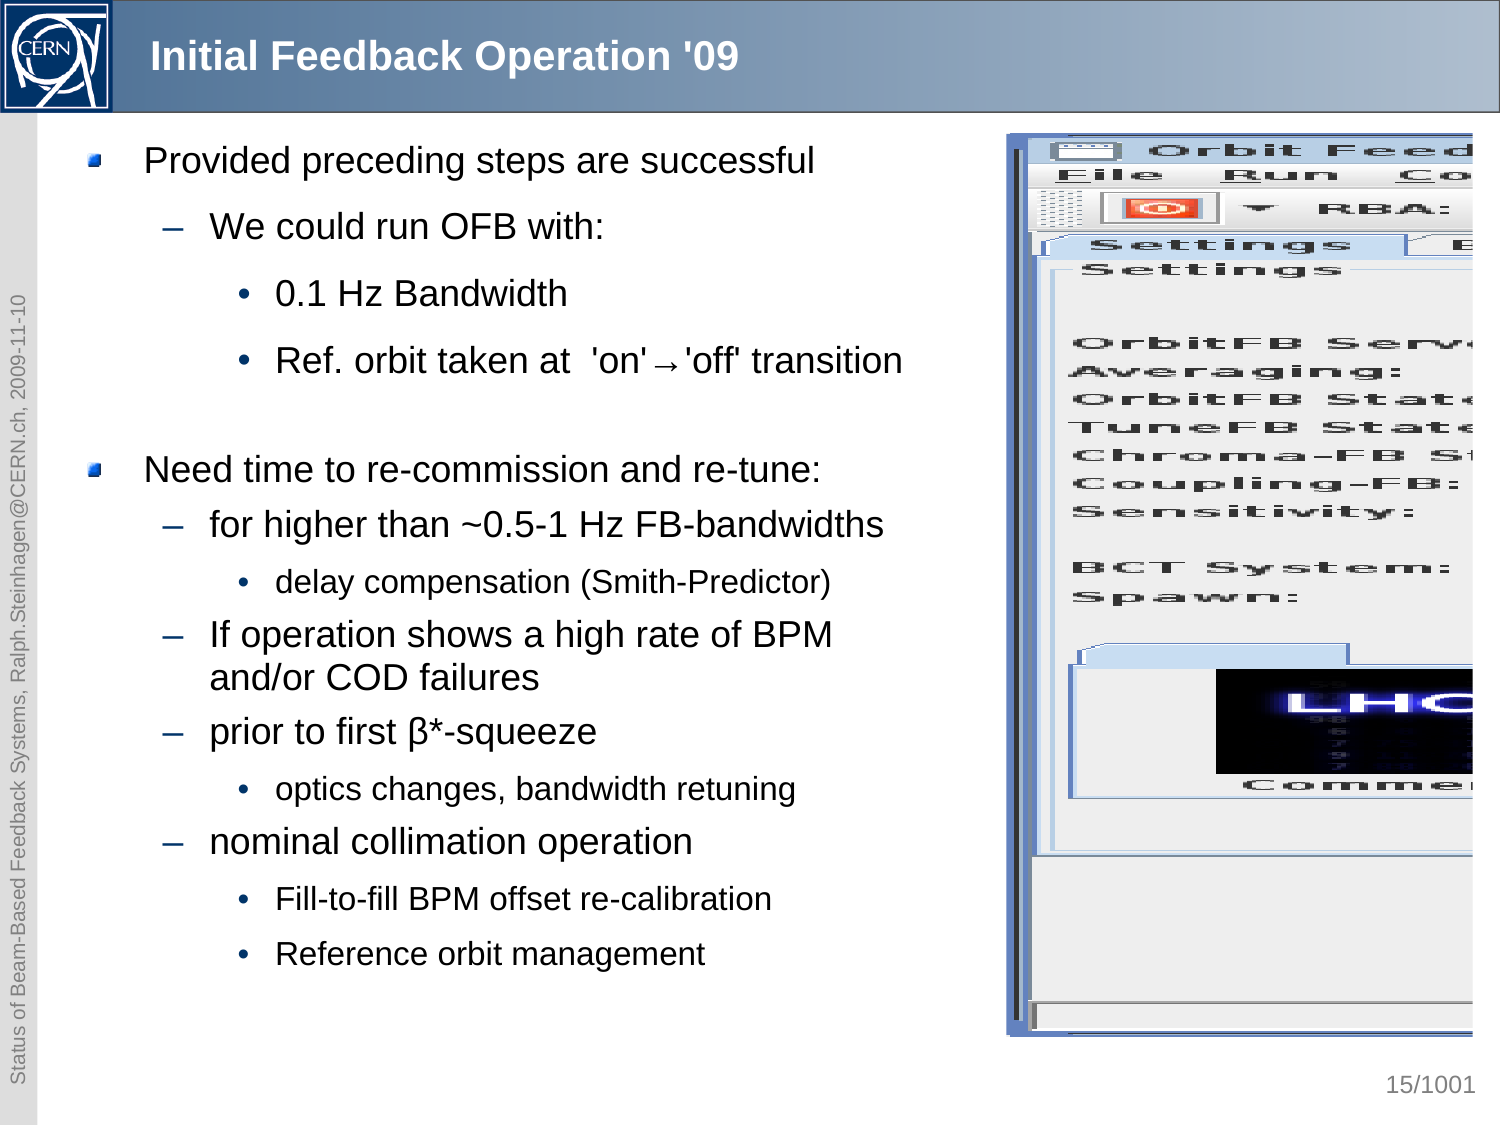

# Initial Feedback Operation '09
Provided preceding steps are successful
We could run OFB with:
0.1 Hz Bandwidth
Ref. orbit taken at 'on'→'off' transition
Need time to re-commission and re-tune:
for higher than ~0.5-1 Hz FB-bandwidths
delay compensation (Smith-Predictor)
If operation shows a high rate of BPM 				and/or COD failures
prior to first β*-squeeze
optics changes, bandwidth retuning
nominal collimation operation
Fill-to-fill BPM offset re-calibration
Reference orbit management